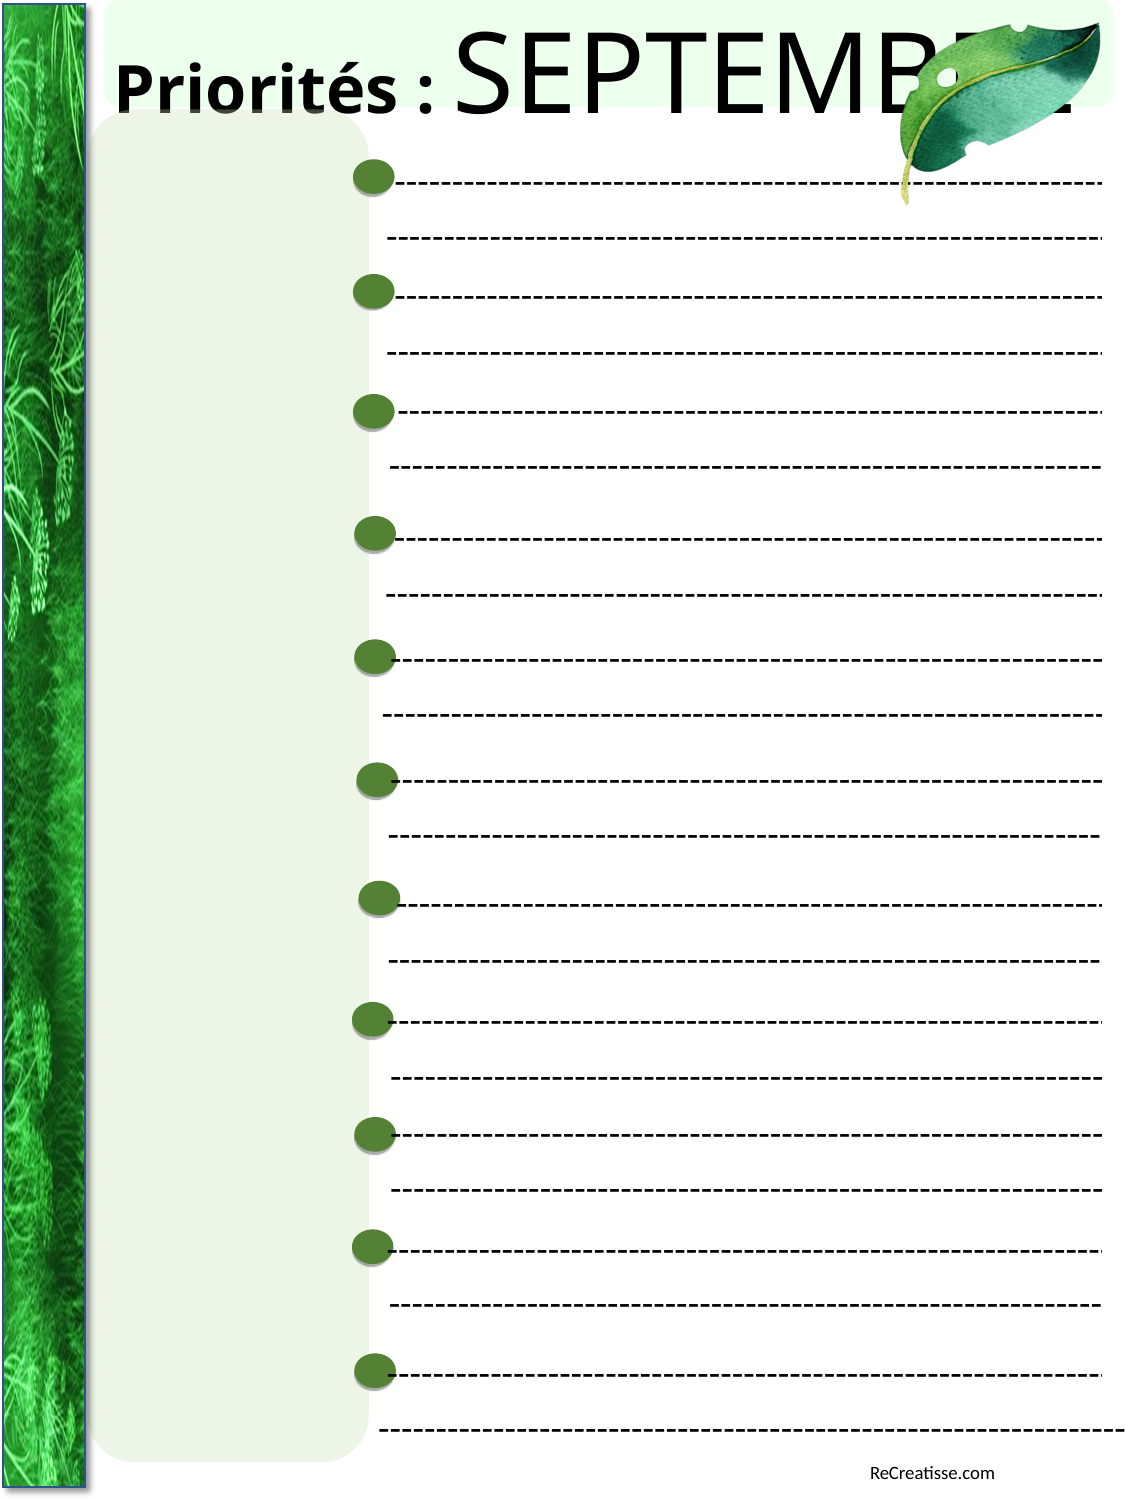

Priorités : SEPTEMBRE
--------------------------------------------------------------------------------------
--------------------------------------------------------------------------------------
--------------------------------------------------------------------------------------
--------------------------------------------------------------------------------------
--------------------------------------------------------------------------------------
--------------------------------------------------------------------------------------
--------------------------------------------------------------------------------------
--------------------------------------------------------------------------------------
--------------------------------------------------------------------------------------
--------------------------------------------------------------------------------------
--------------------------------------------------------------------------------------
--------------------------------------------------------------------------------------
--------------------------------------------------------------------------------------
--------------------------------------------------------------------------------------
--------------------------------------------------------------------------------------
--------------------------------------------------------------------------------------
--------------------------------------------------------------------------------------
--------------------------------------------------------------------------------------
--------------------------------------------------------------------------------------
--------------------------------------------------------------------------------------
--------------------------------------------------------------------------------------
--------------------------------------------------------------------------------------
ReCreatisse.com